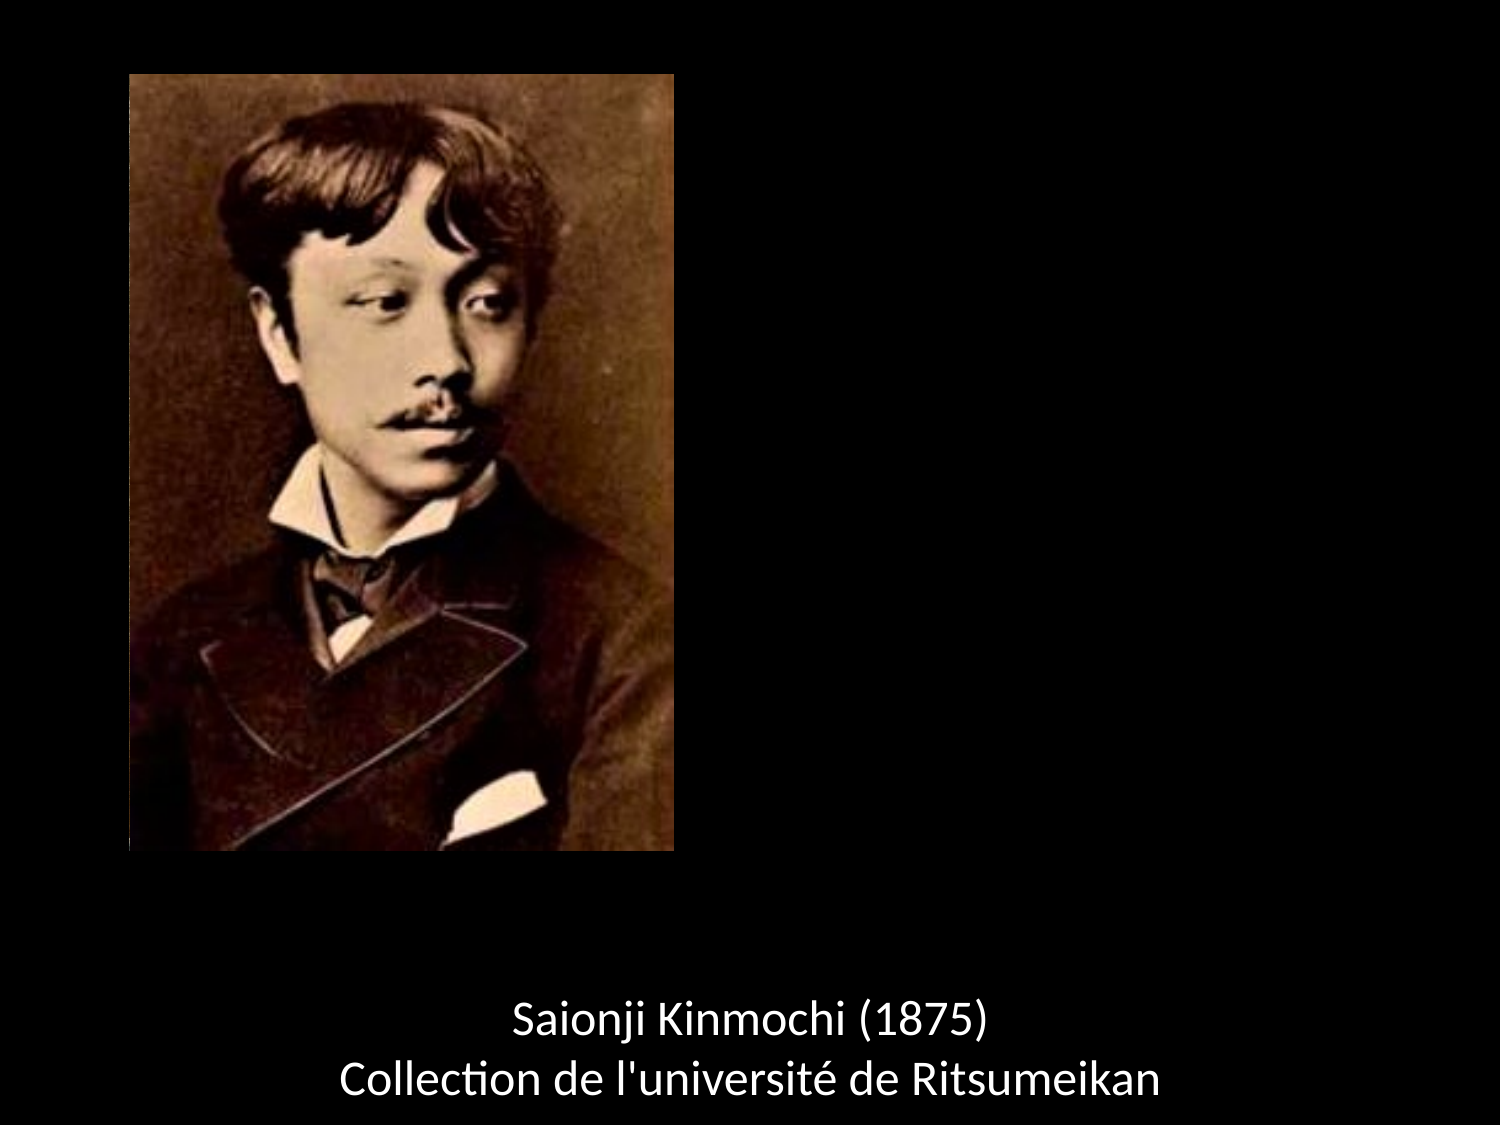

# Saionji Kinmochi (1875) Collection de l'université de Ritsumeikan